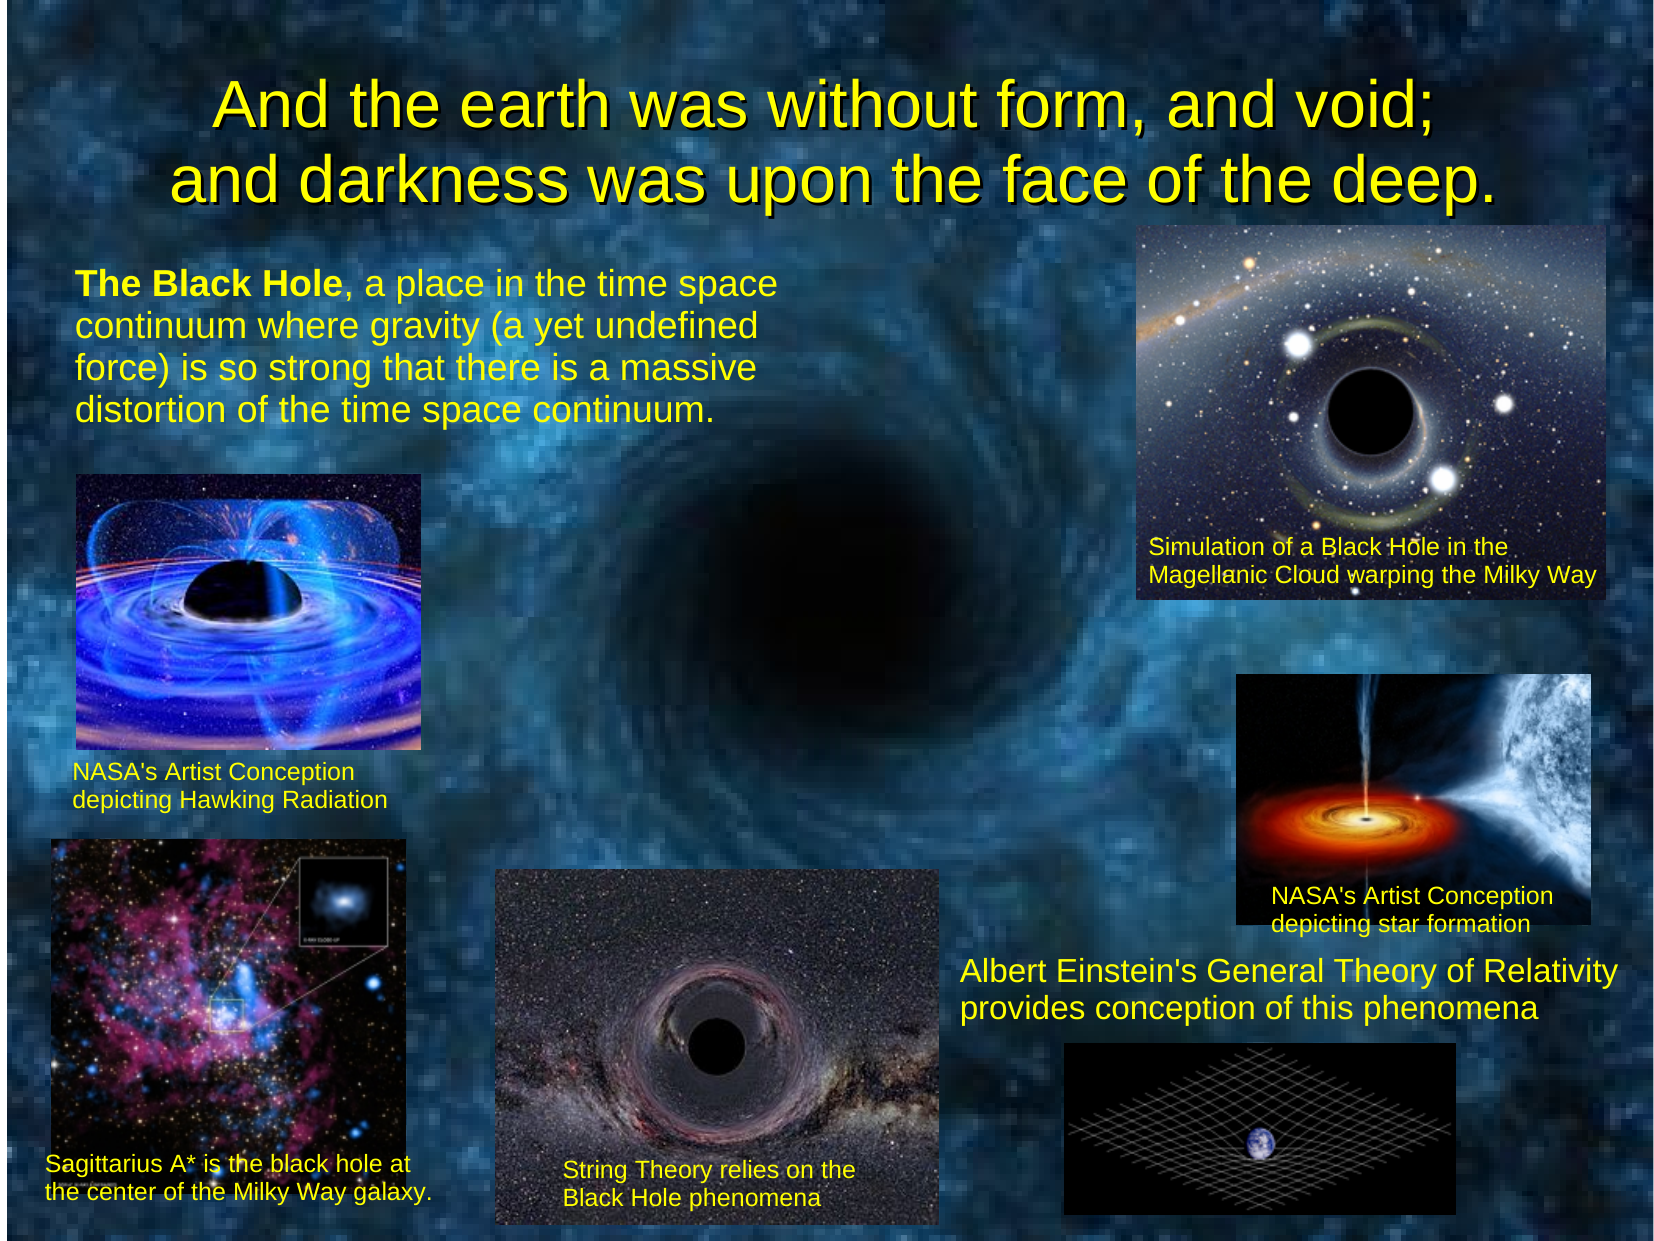

And the earth was without form, and void;
 and darkness was upon the face of the deep.
The Black Hole, a place in the time space continuum where gravity (a yet undefined force) is so strong that there is a massive distortion of the time space continuum.
Simulation of a Black Hole in the Magellanic Cloud warping the Milky Way
NASA's Artist Conception depicting Hawking Radiation
NASA's Artist Conception depicting star formation
Albert Einstein's General Theory of Relativity provides conception of this phenomena
Sagittarius A* is the black hole at the center of the Milky Way galaxy.
String Theory relies on the Black Hole phenomena